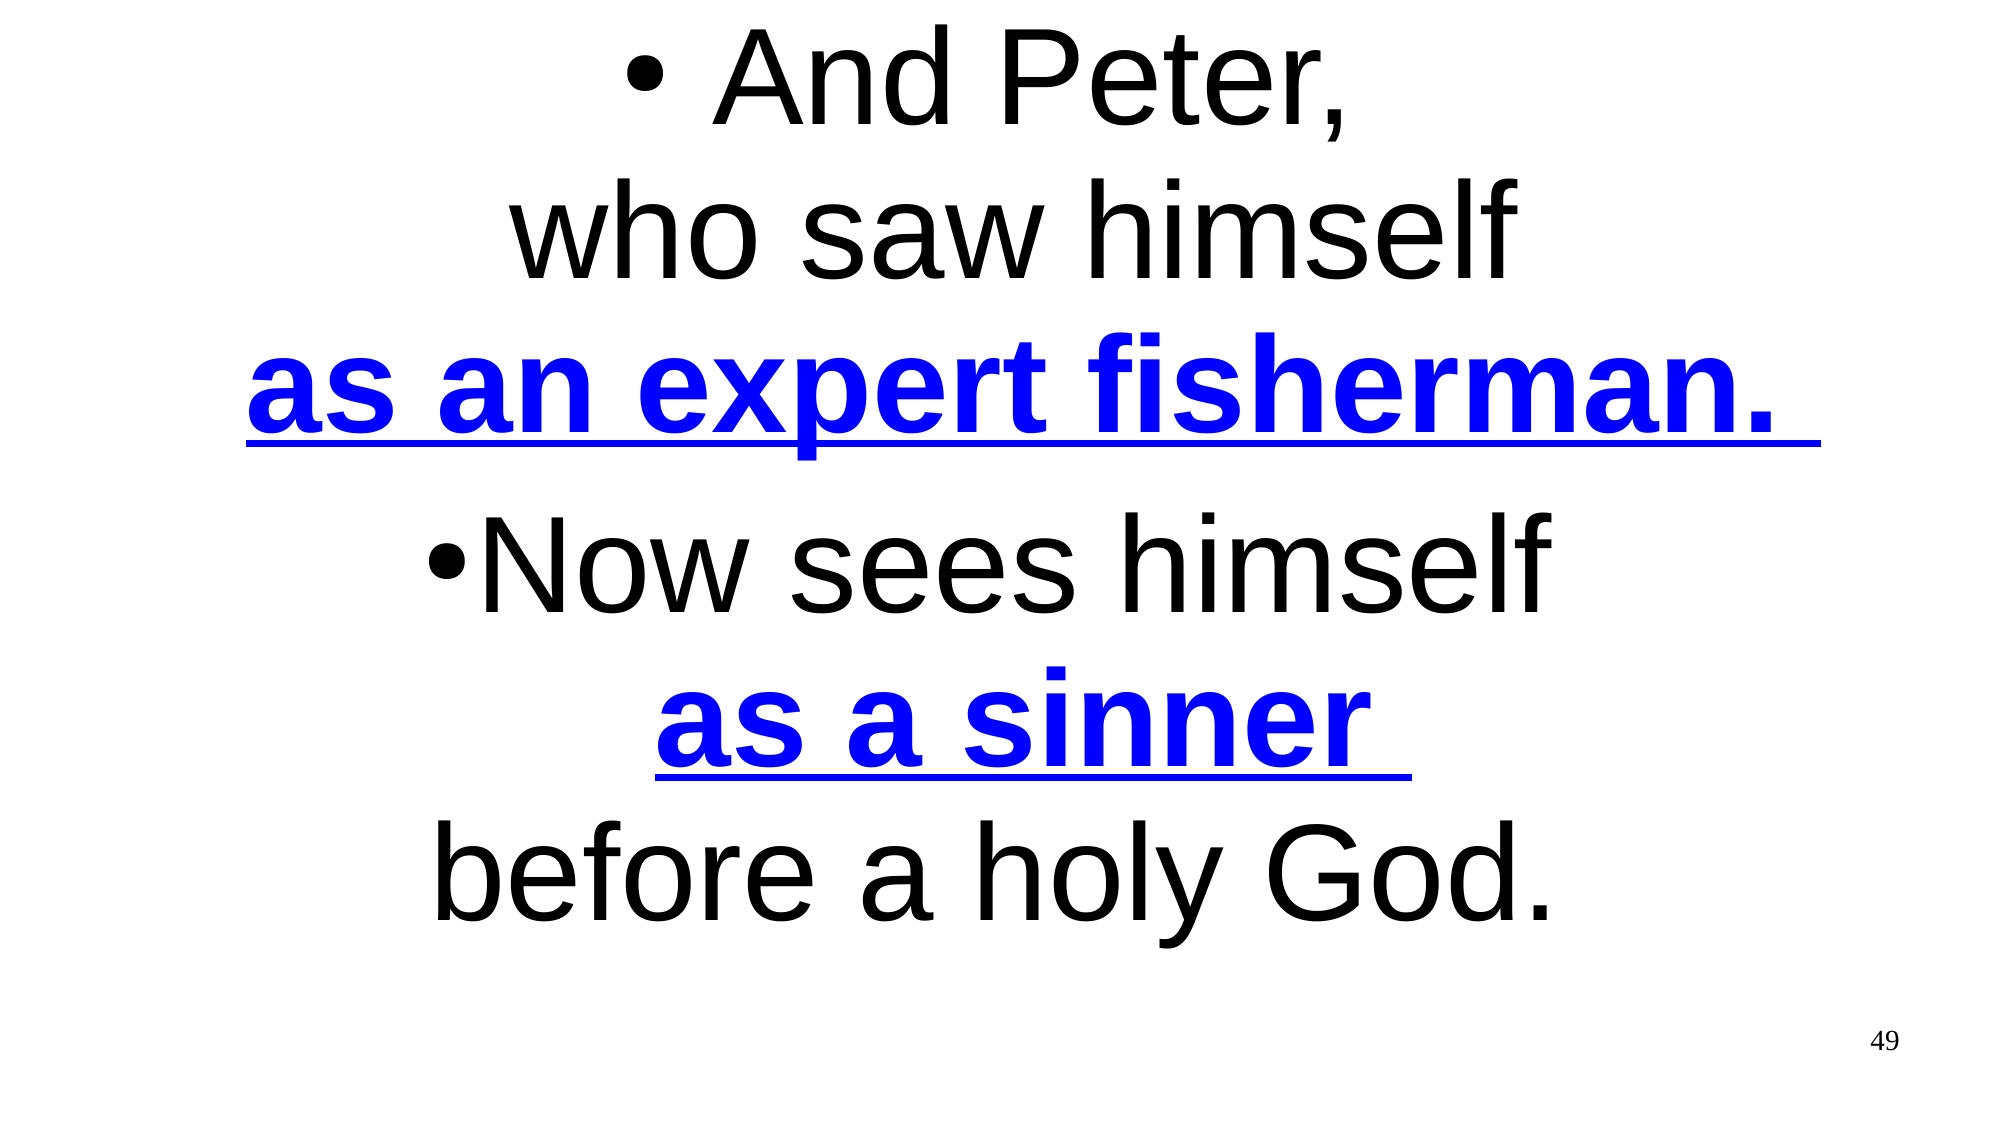

# And Peter, who saw himself as an expert fisherman.
Now sees himself
as a sinner
before a holy God.
49